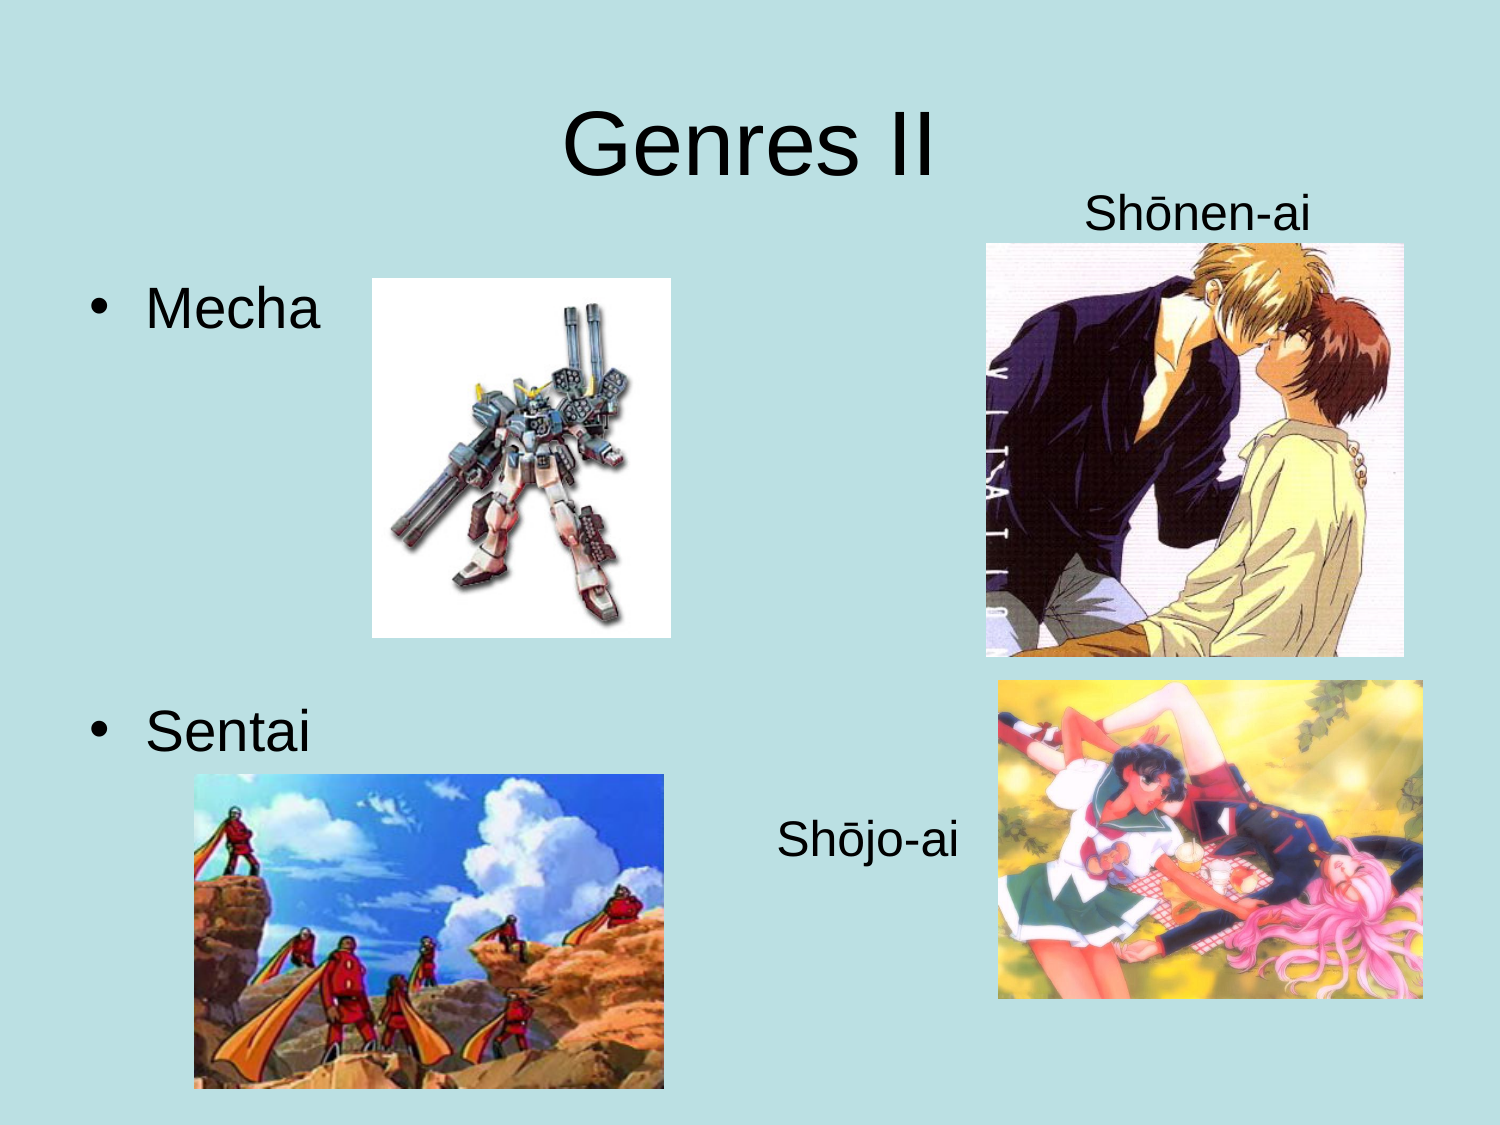

# Genres II
Shōnen-ai
Mecha
Sentai
Shōjo-ai